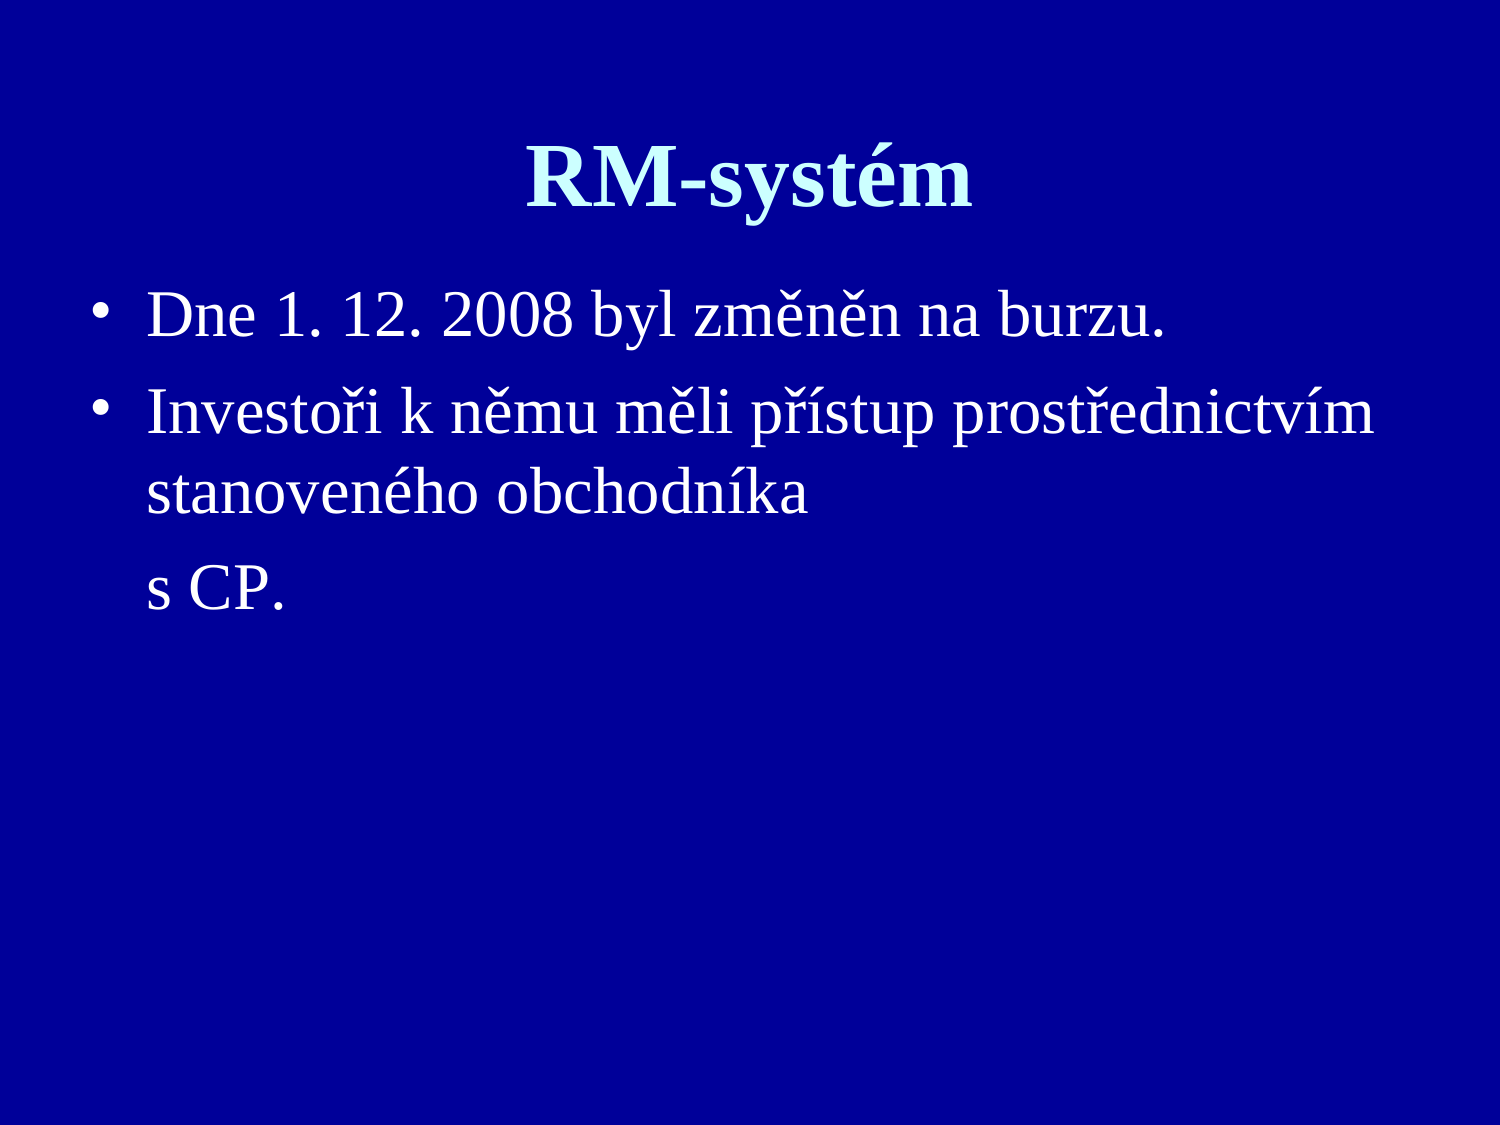

# RM-systém
Dne 1. 12. 2008 byl změněn na burzu.
Investoři k němu měli přístup prostřednictvím stanoveného obchodníka
	s CP.